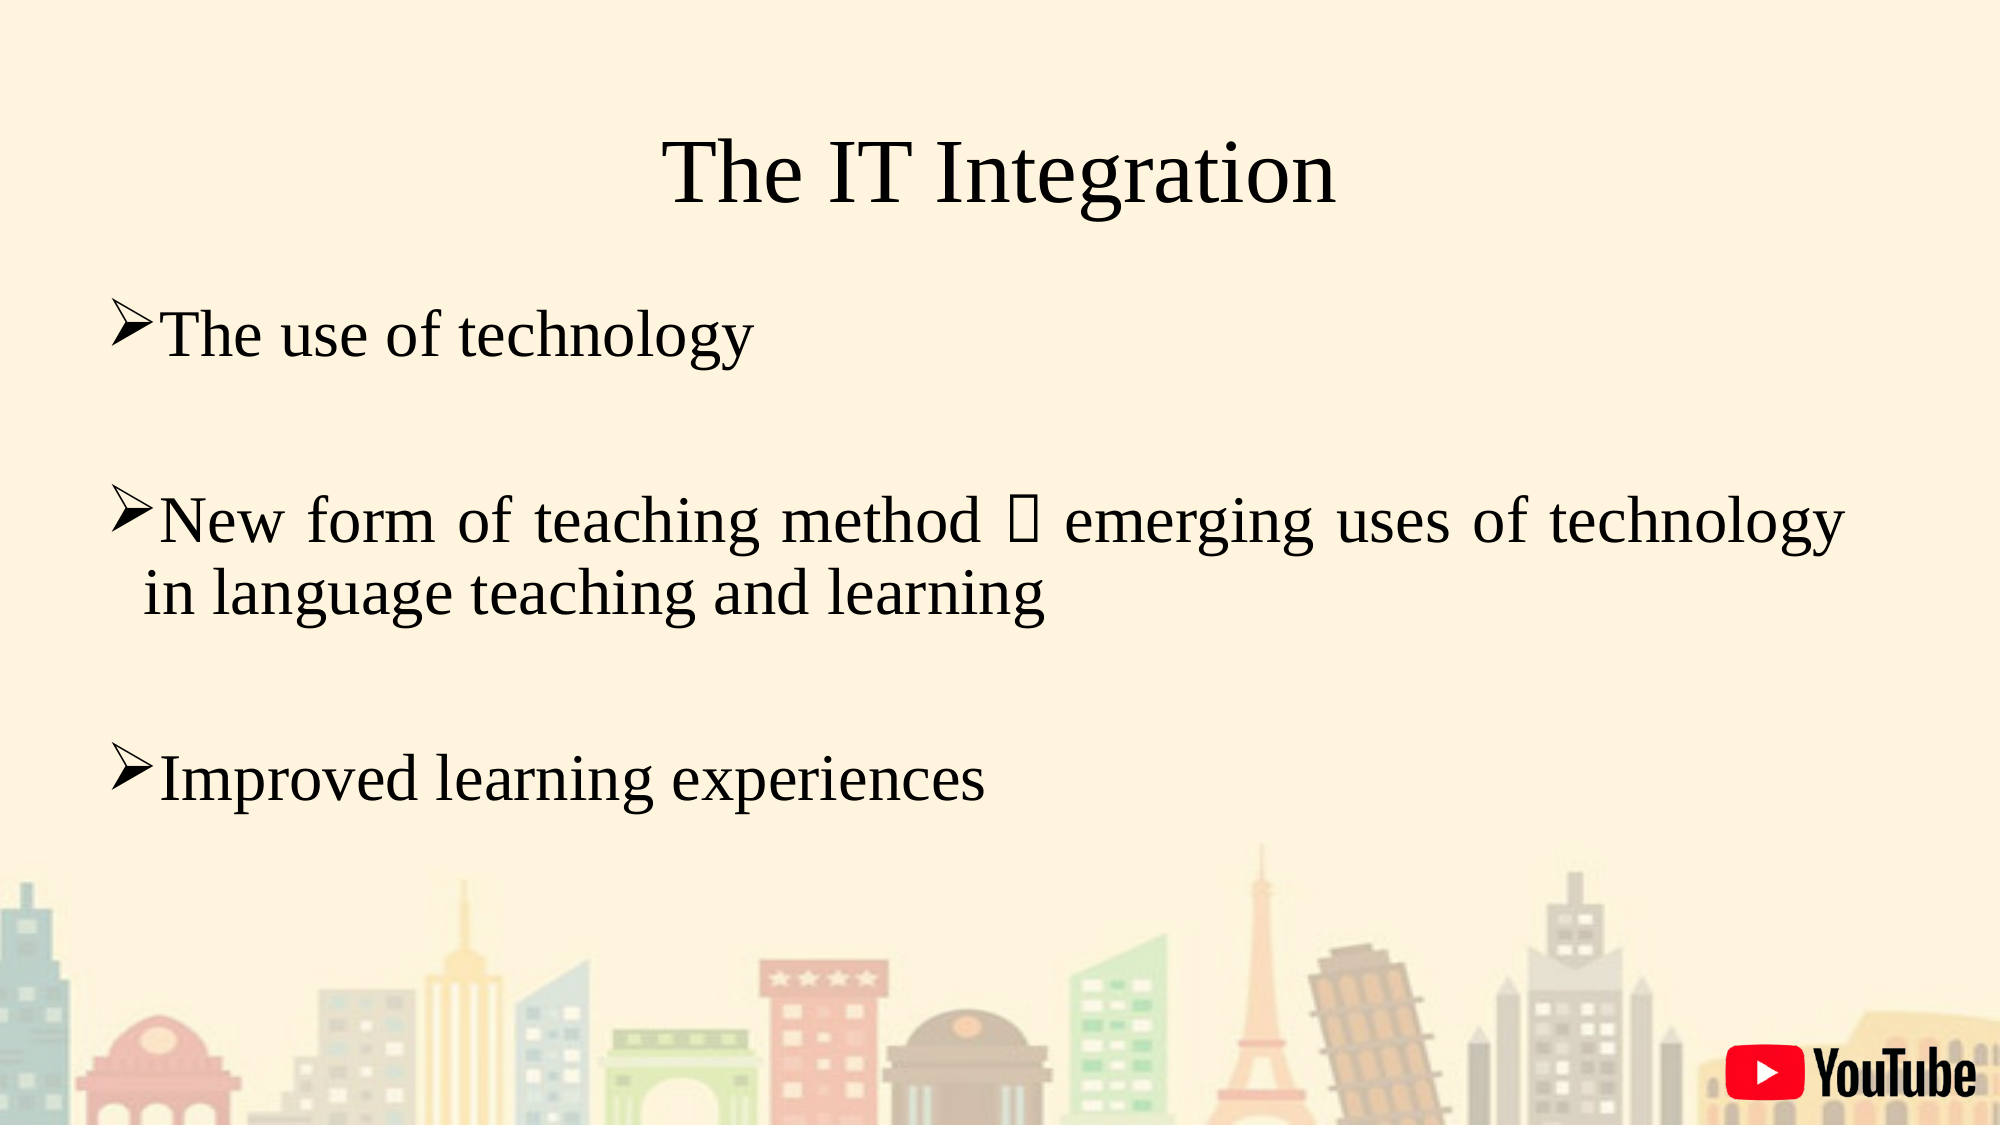

# The IT Integration
The use of technology
New form of teaching method－emerging uses of technology in language teaching and learning
Improved learning experiences